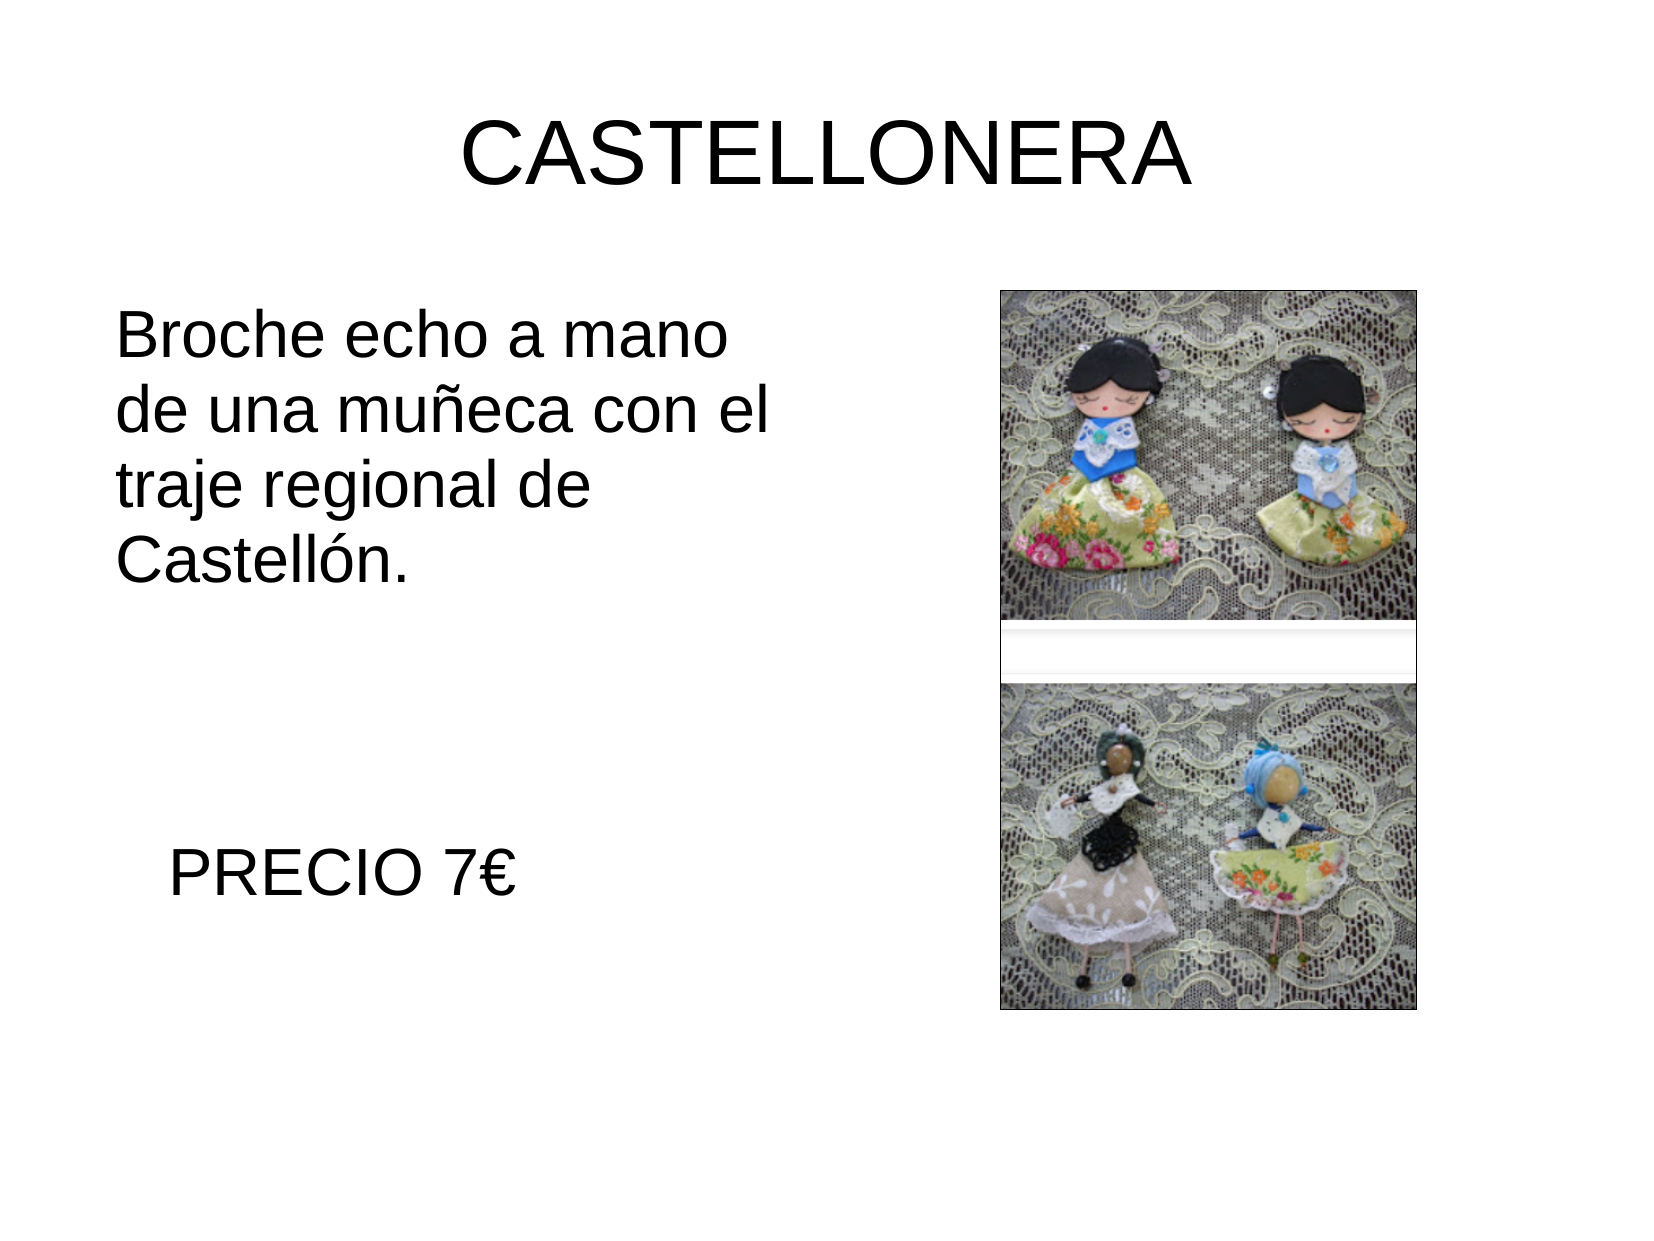

# CASTELLONERA
Broche echo a mano de una muñeca con el traje regional de Castellón.
PRECIO 7€